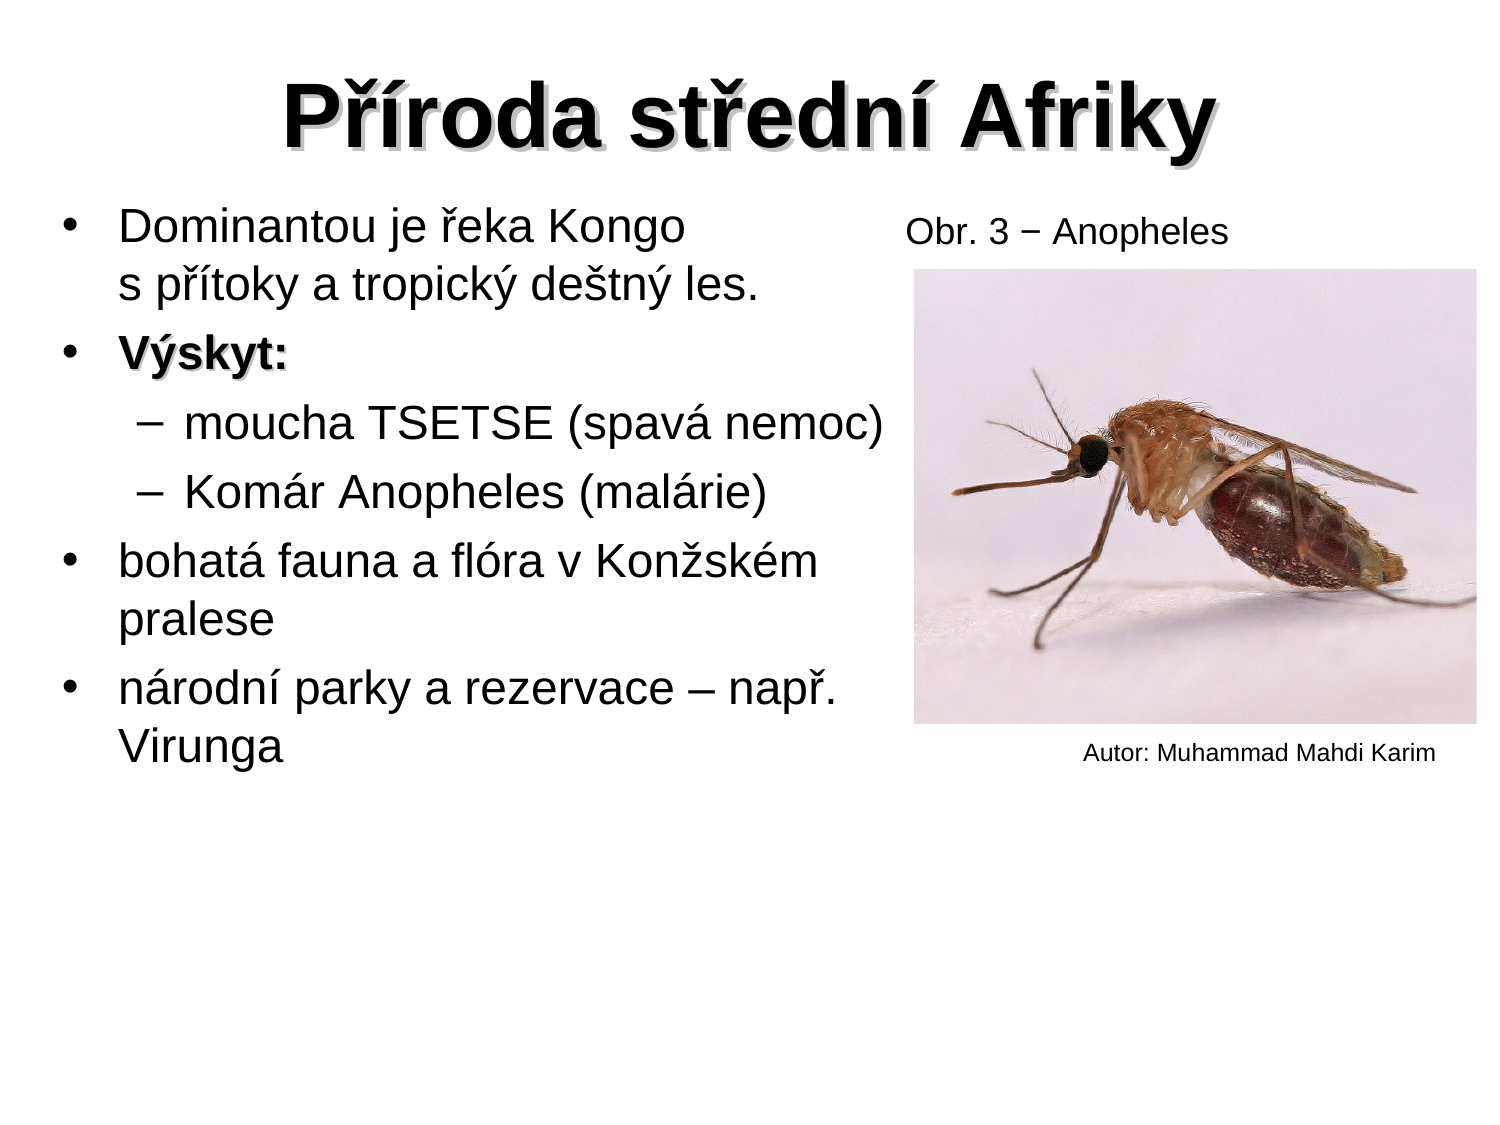

# Příroda střední Afriky
Dominantou je řeka Kongo
s přítoky a tropický deštný les.
Výskyt:
moucha TSETSE (spavá nemoc)
Komár Anopheles (malárie)
bohatá fauna a flóra v Konžském pralese
národní parky a rezervace – např. Virunga
Obr. 3 − Anopheles
Autor: Muhammad Mahdi Karim